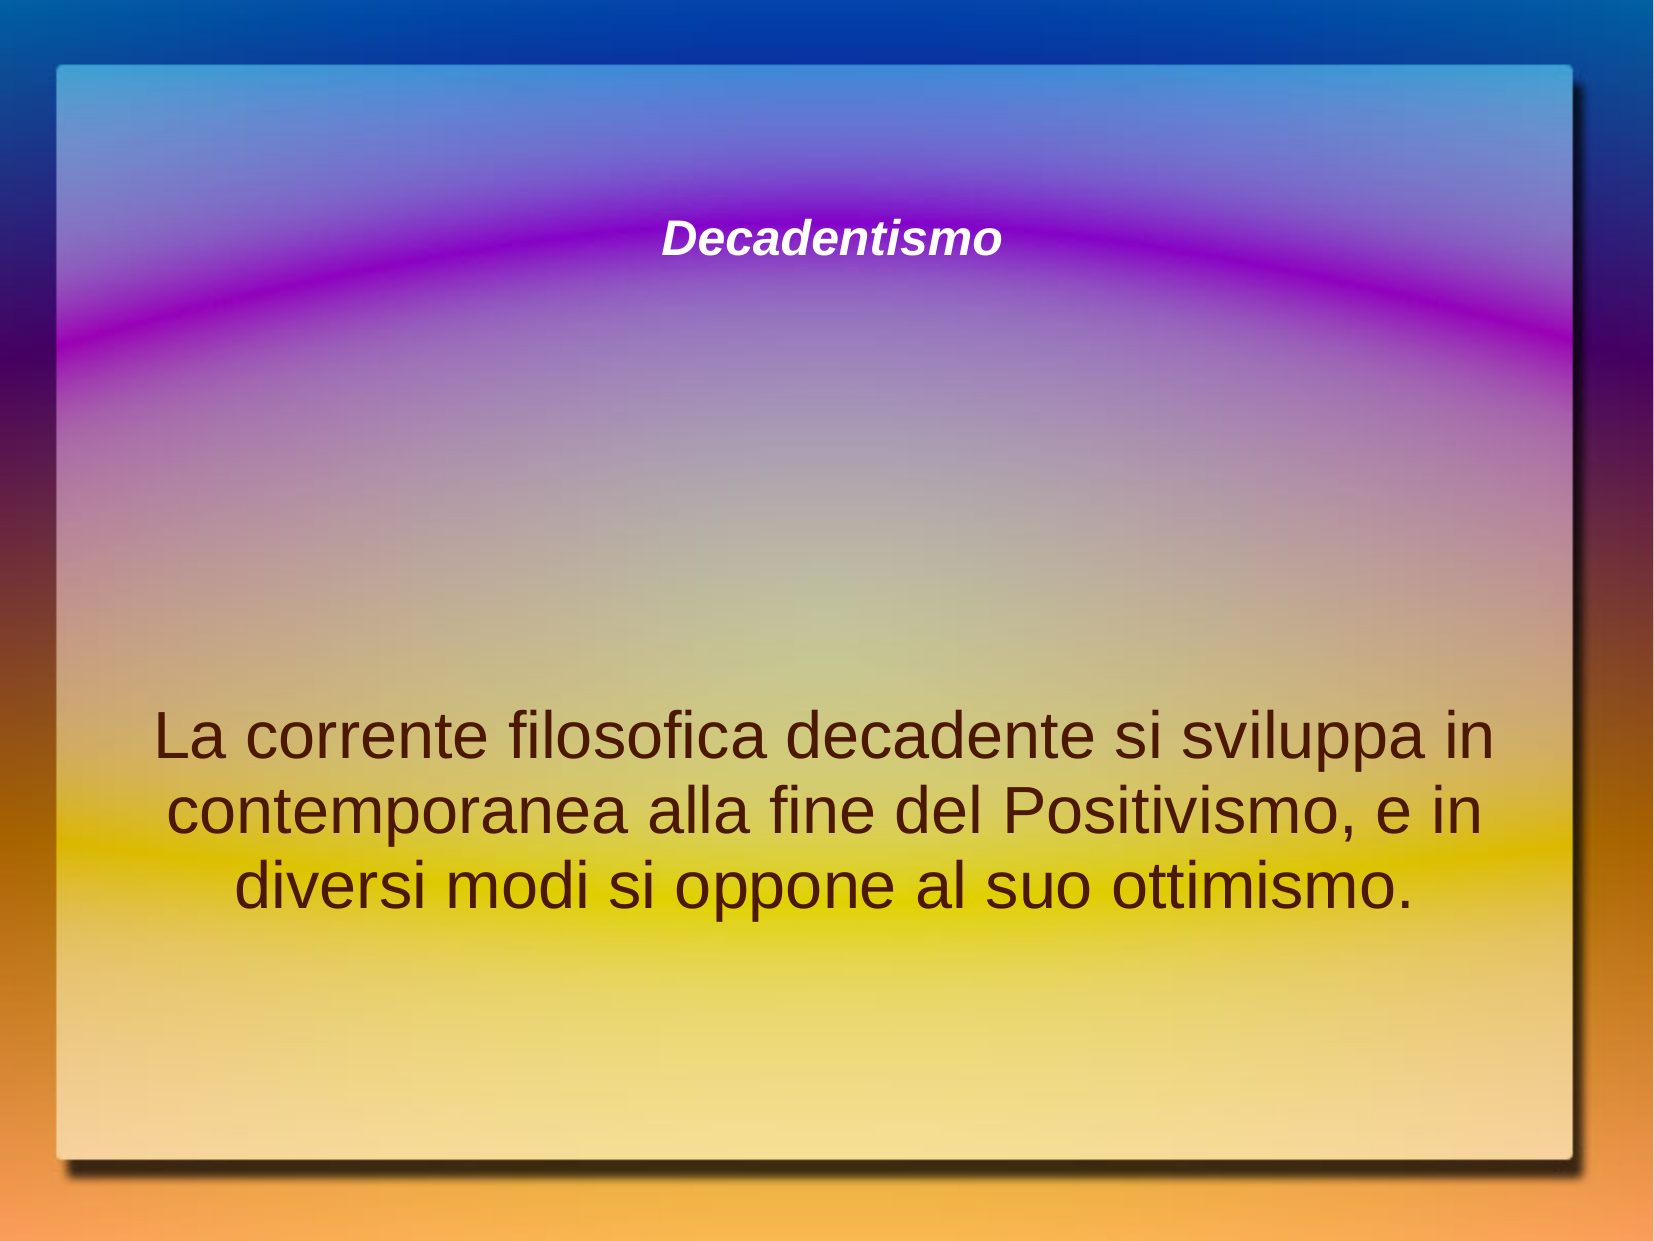

# Decadentismo
La corrente filosofica decadente si sviluppa in contemporanea alla fine del Positivismo, e in diversi modi si oppone al suo ottimismo.